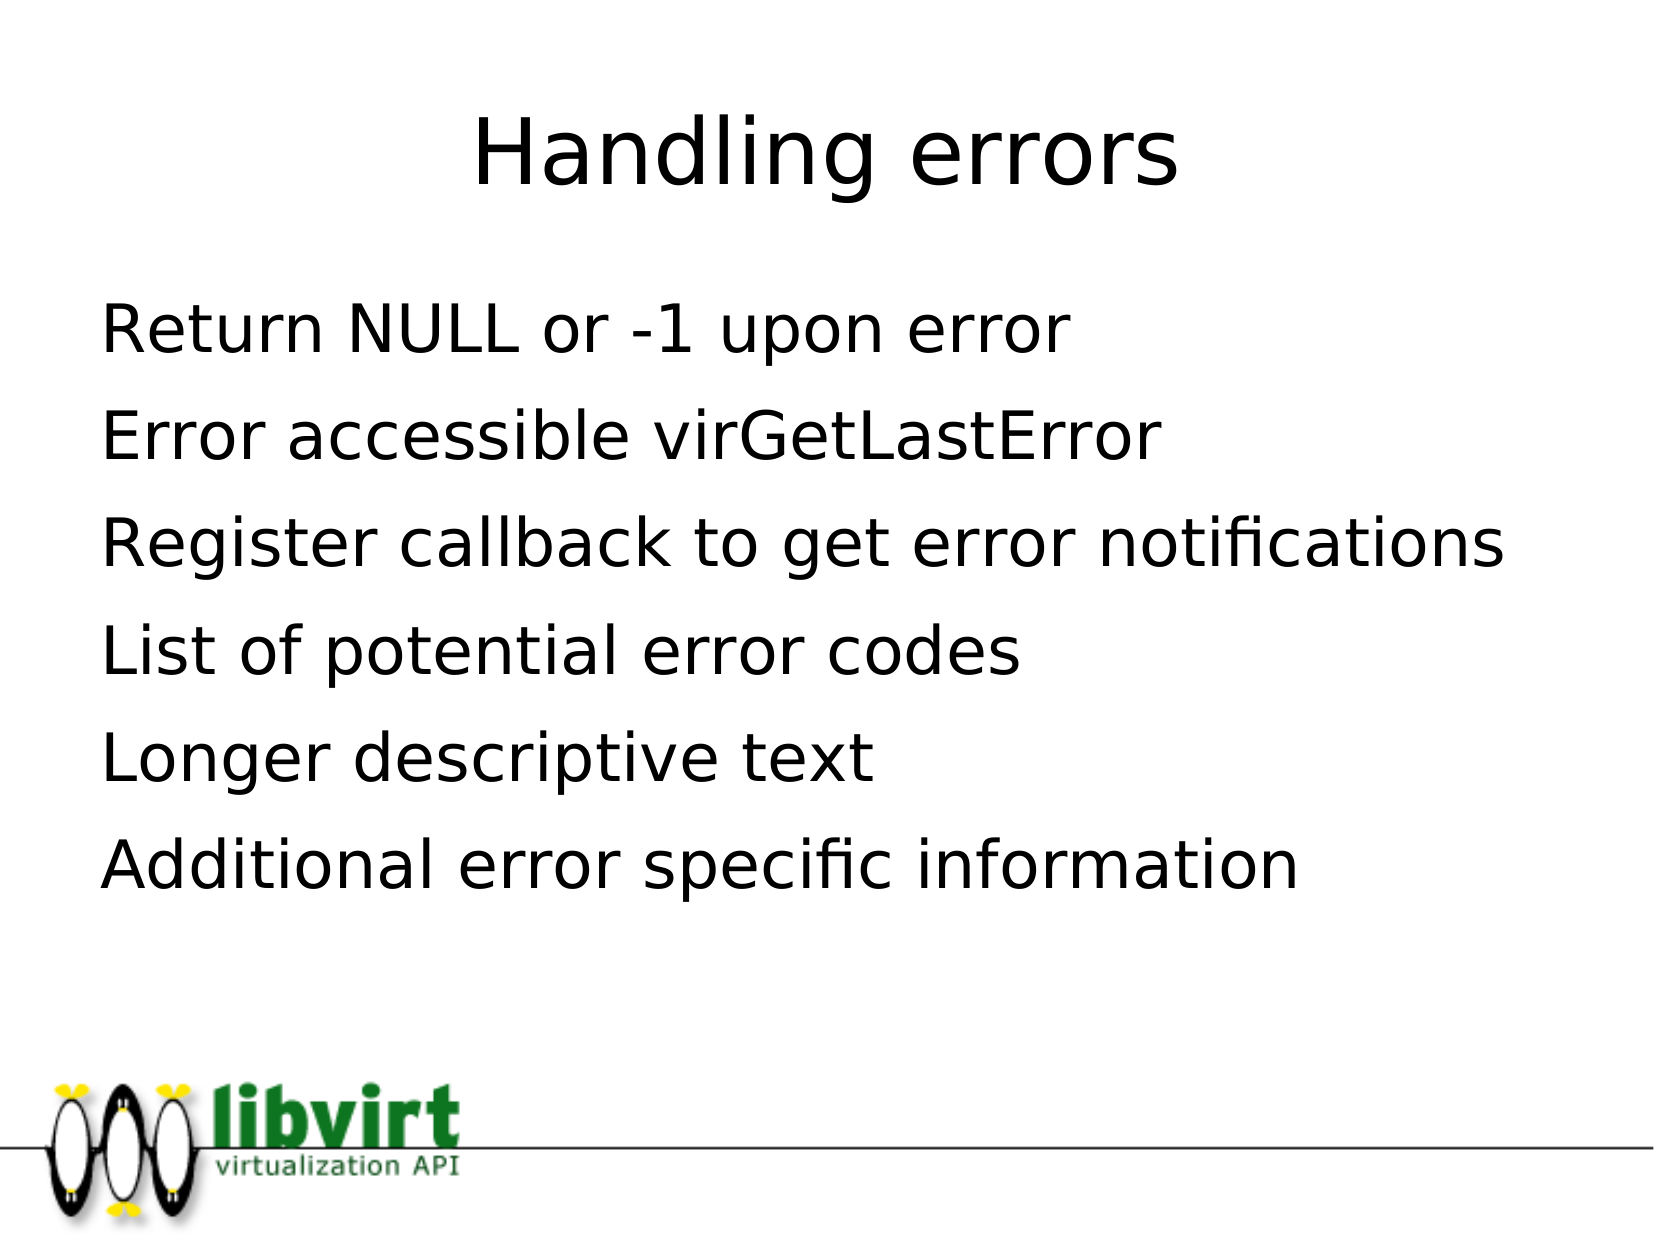

# Handling errors
Return NULL or -1 upon error
Error accessible virGetLastError
Register callback to get error notifications
List of potential error codes
Longer descriptive text
Additional error specific information